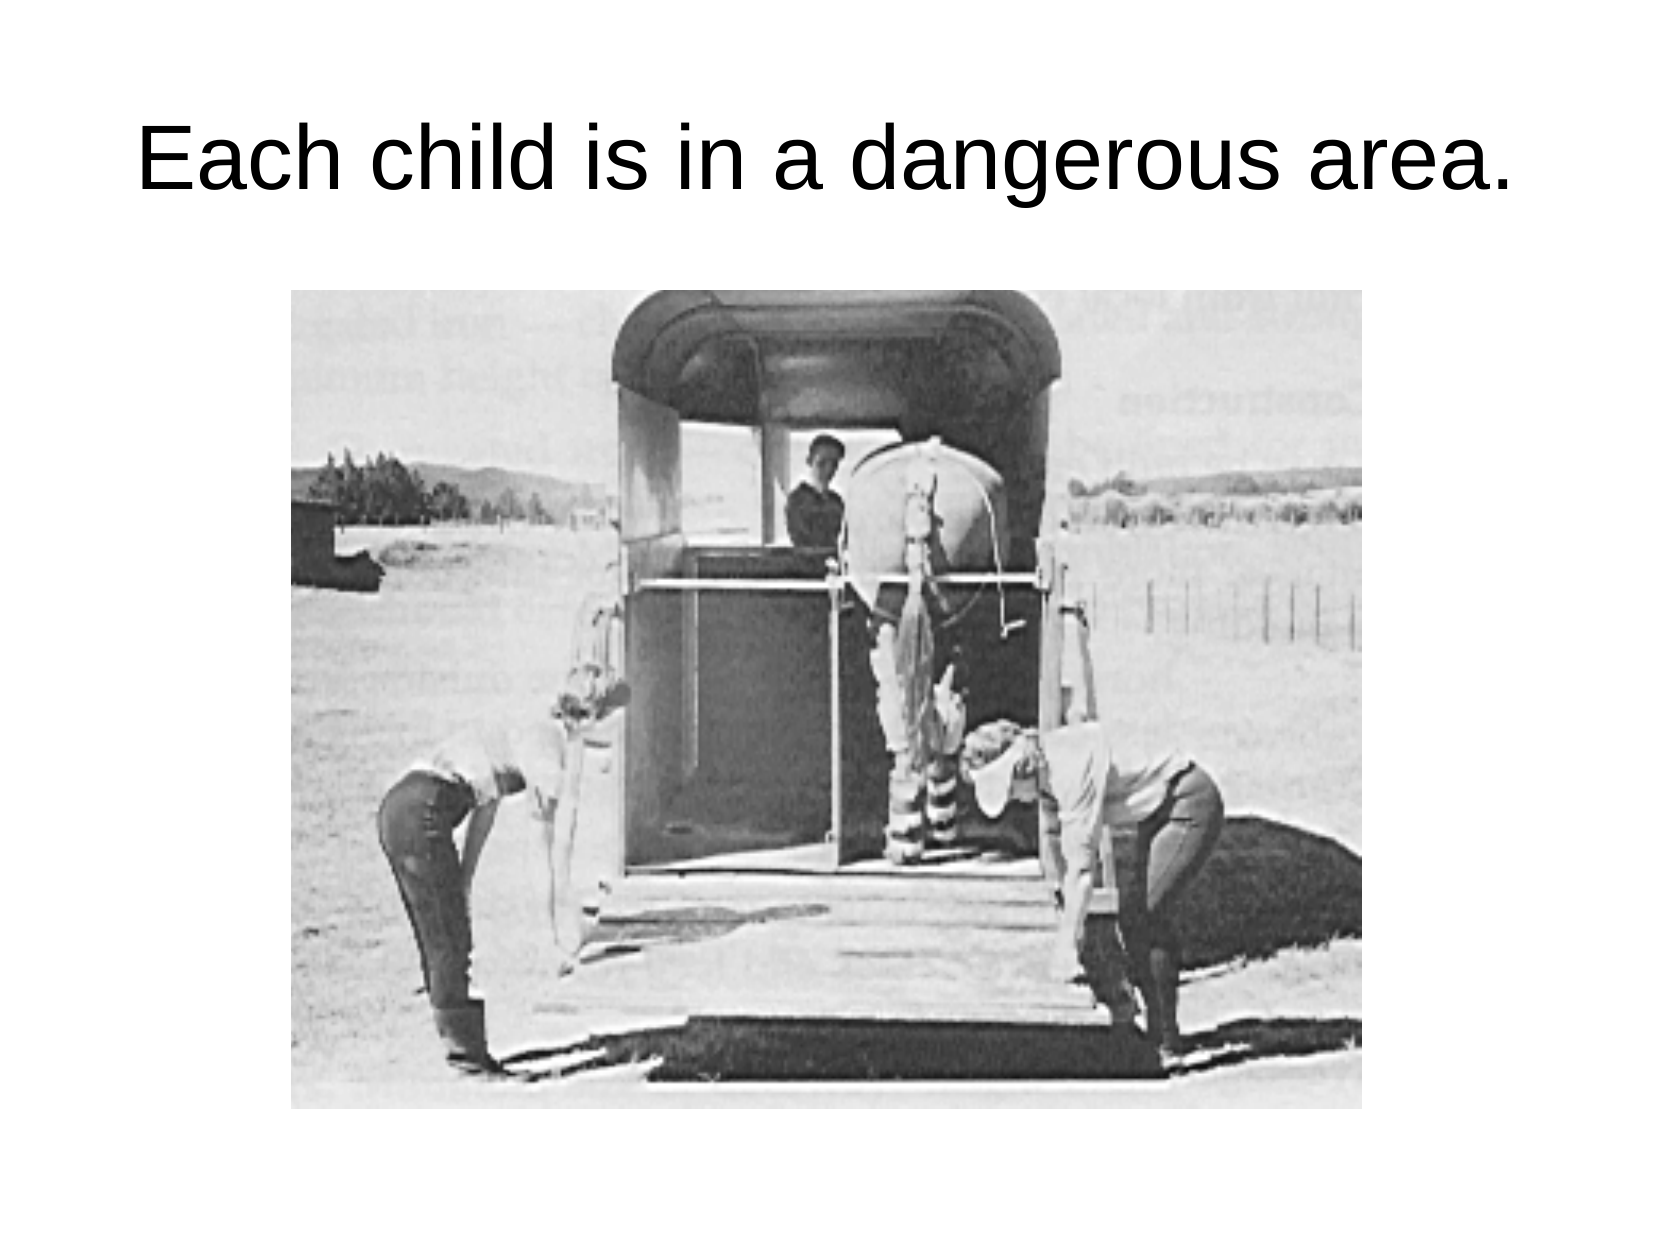

# Each child is in a dangerous area.